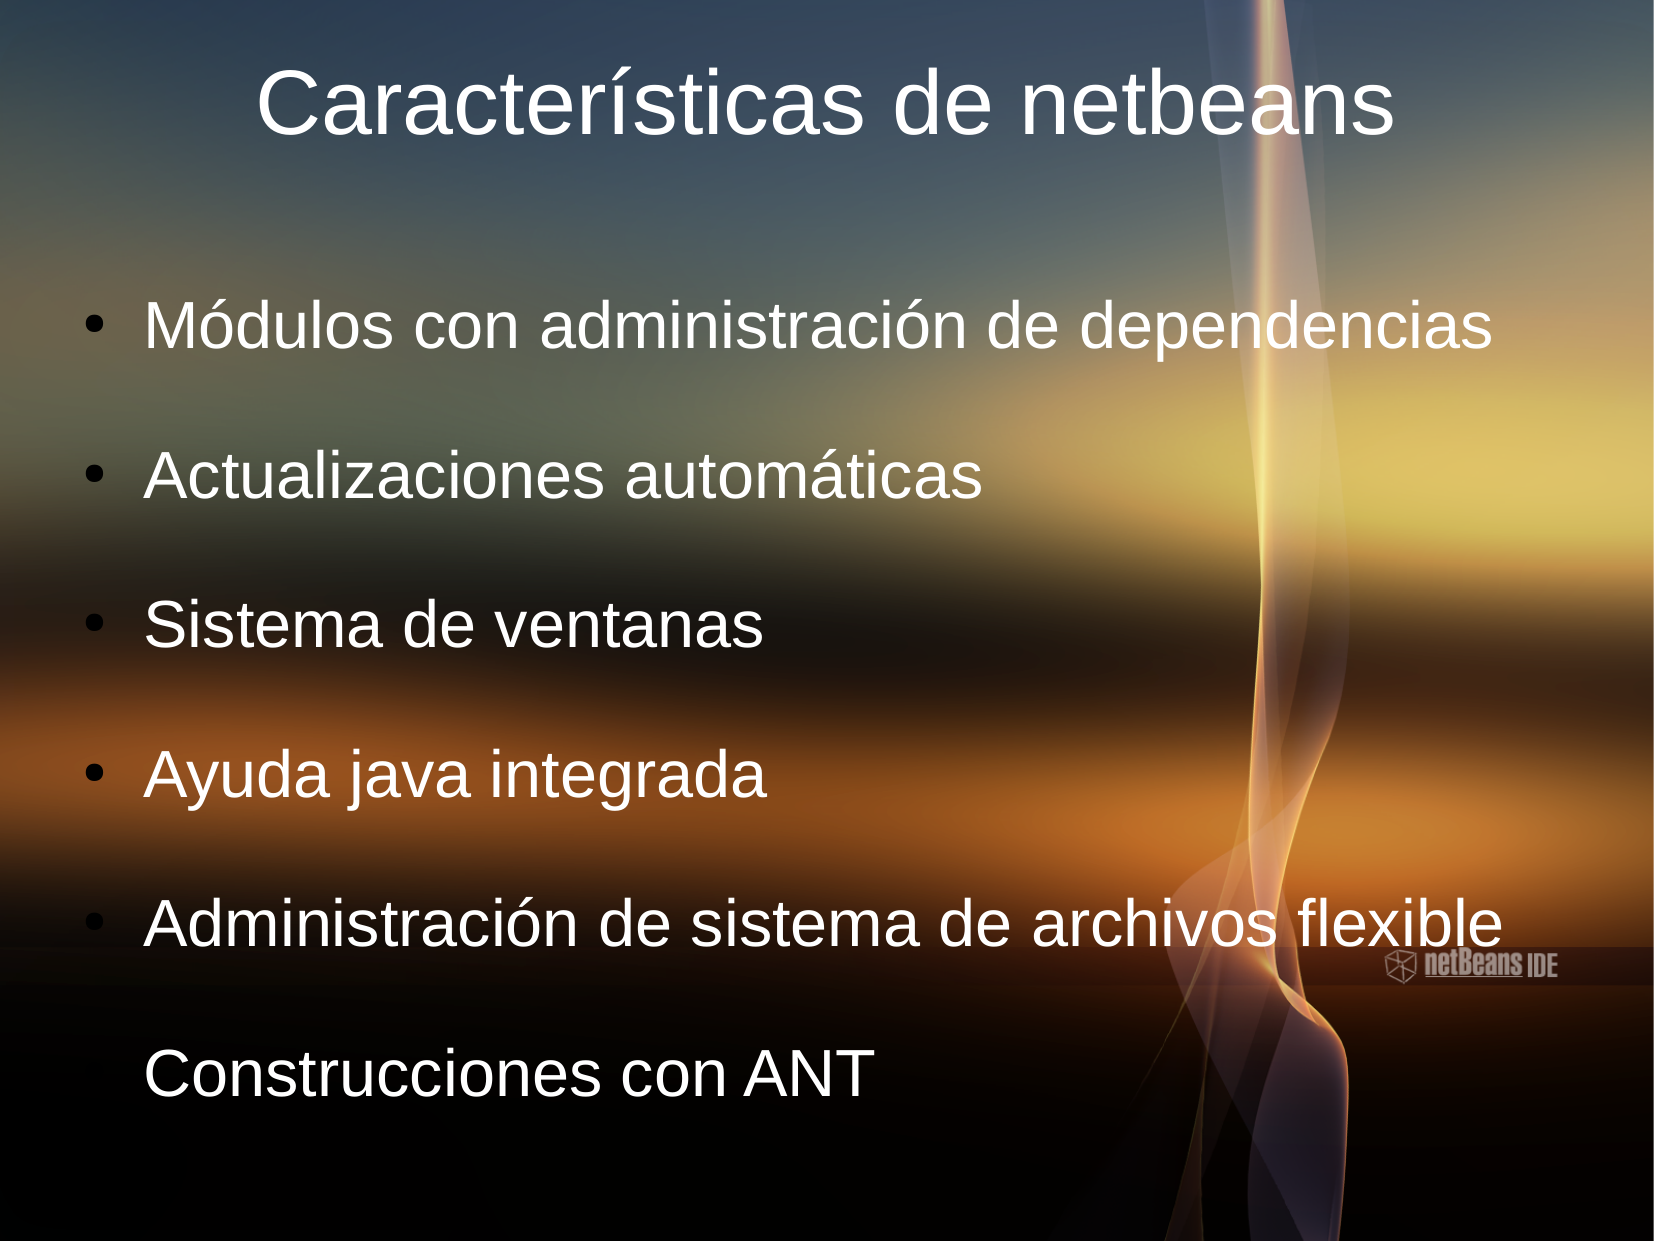

# Características de netbeans
 Módulos con administración de dependencias
 Actualizaciones automáticas
 Sistema de ventanas
 Ayuda java integrada
 Administración de sistema de archivos flexible
 Construcciones con ANT